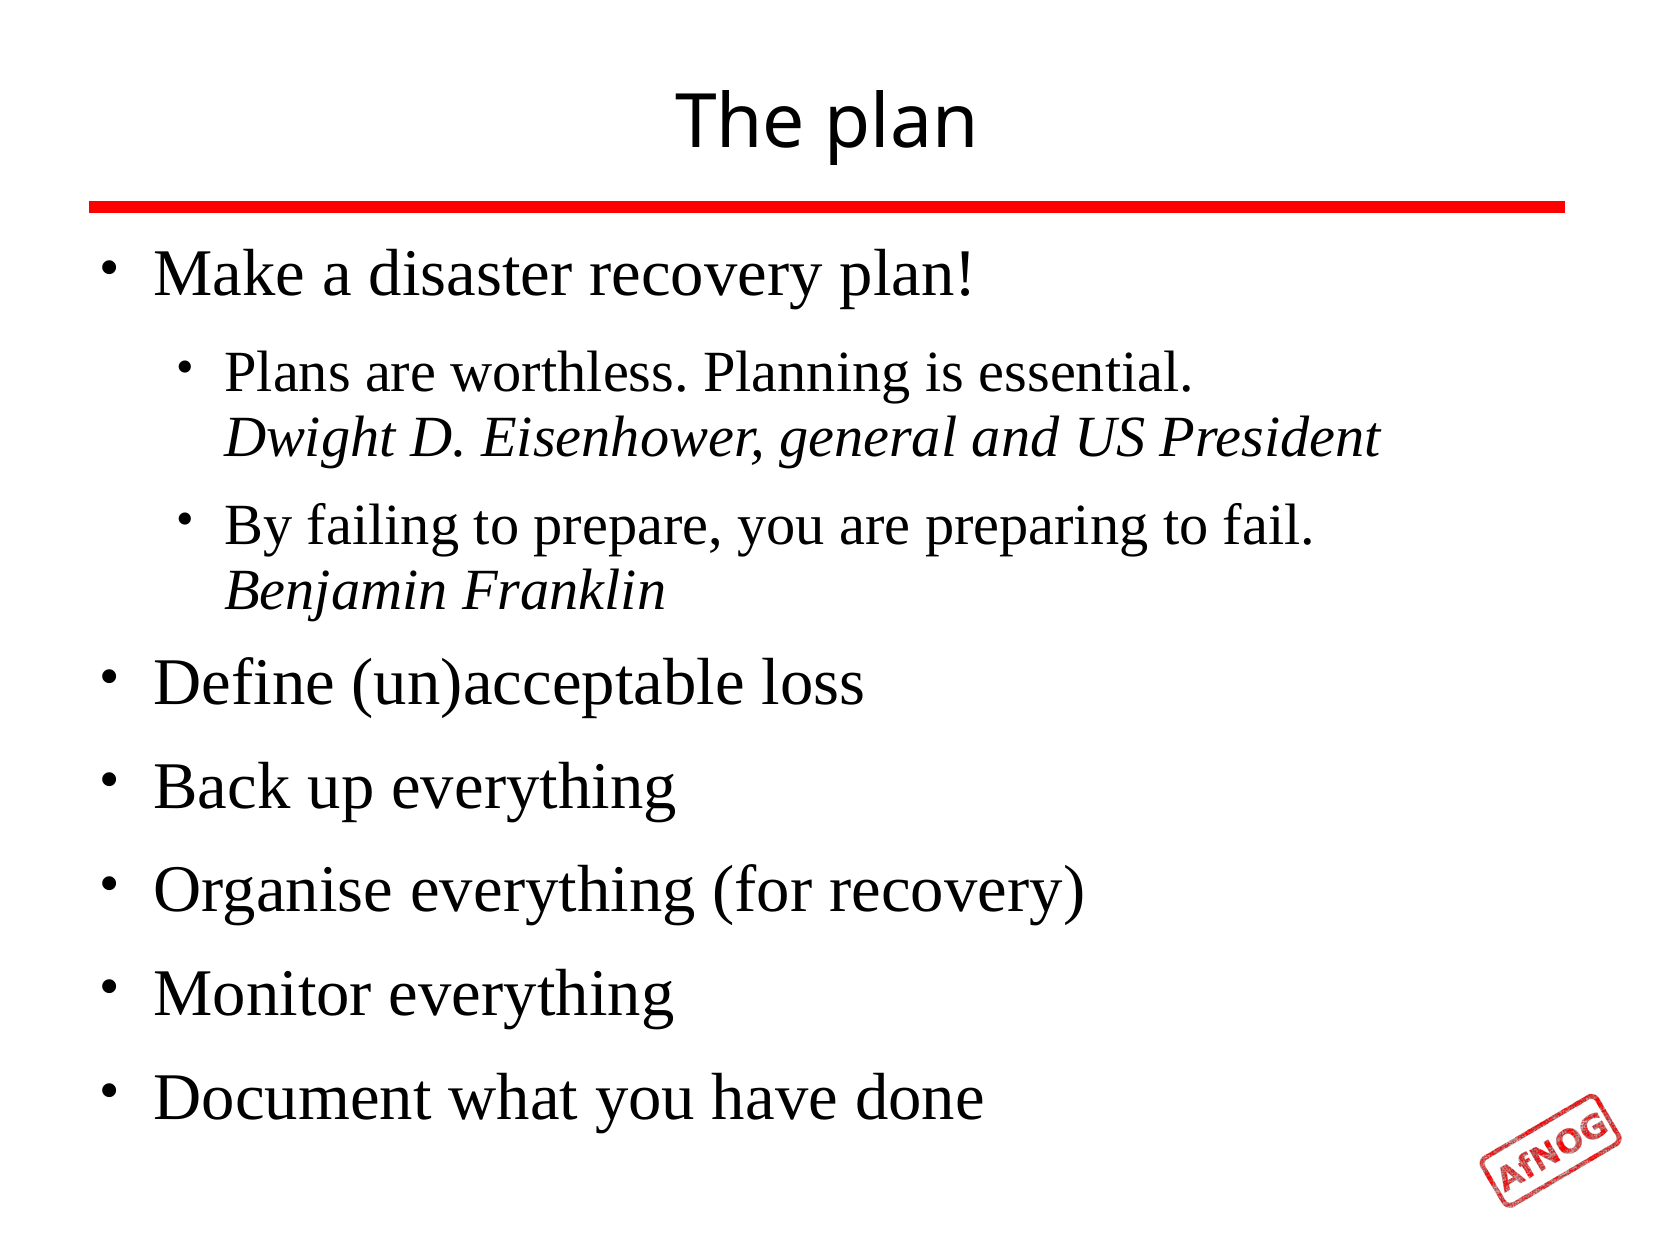

# The plan
Make a disaster recovery plan!
Plans are worthless. Planning is essential.
Dwight D. Eisenhower, general and US President
By failing to prepare, you are preparing to fail.
Benjamin Franklin
Define (un)acceptable loss
Back up everything
Organise everything (for recovery)
Monitor everything
Document what you have done